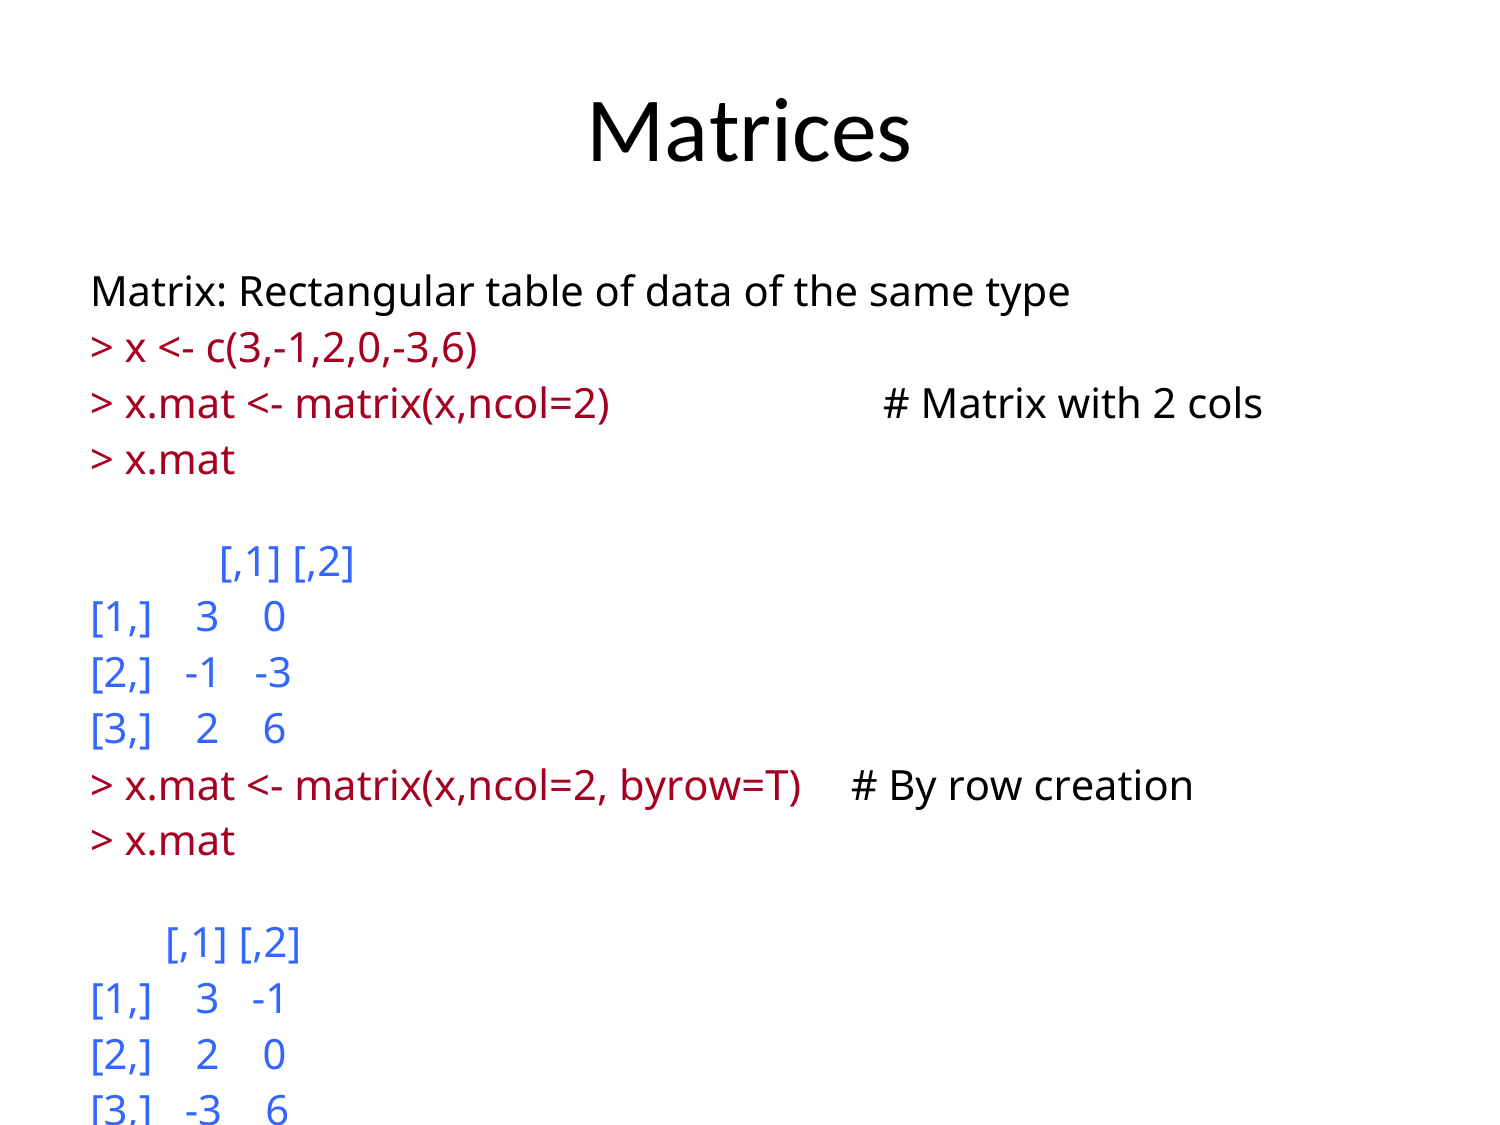

# Matrices
Matrix: Rectangular table of data of the same type
> x <- c(3,-1,2,0,-3,6)
> x.mat <- matrix(x,ncol=2)		 # Matrix with 2 cols
> x.mat
 [,1] [,2]
[1,] 3 0
[2,] -1 -3
[3,] 2 6
> x.mat <- matrix(x,ncol=2, byrow=T)	 # By row creation
> x.mat
 [,1] [,2]
[1,] 3 -1
[2,] 2 0
[3,] -3 6